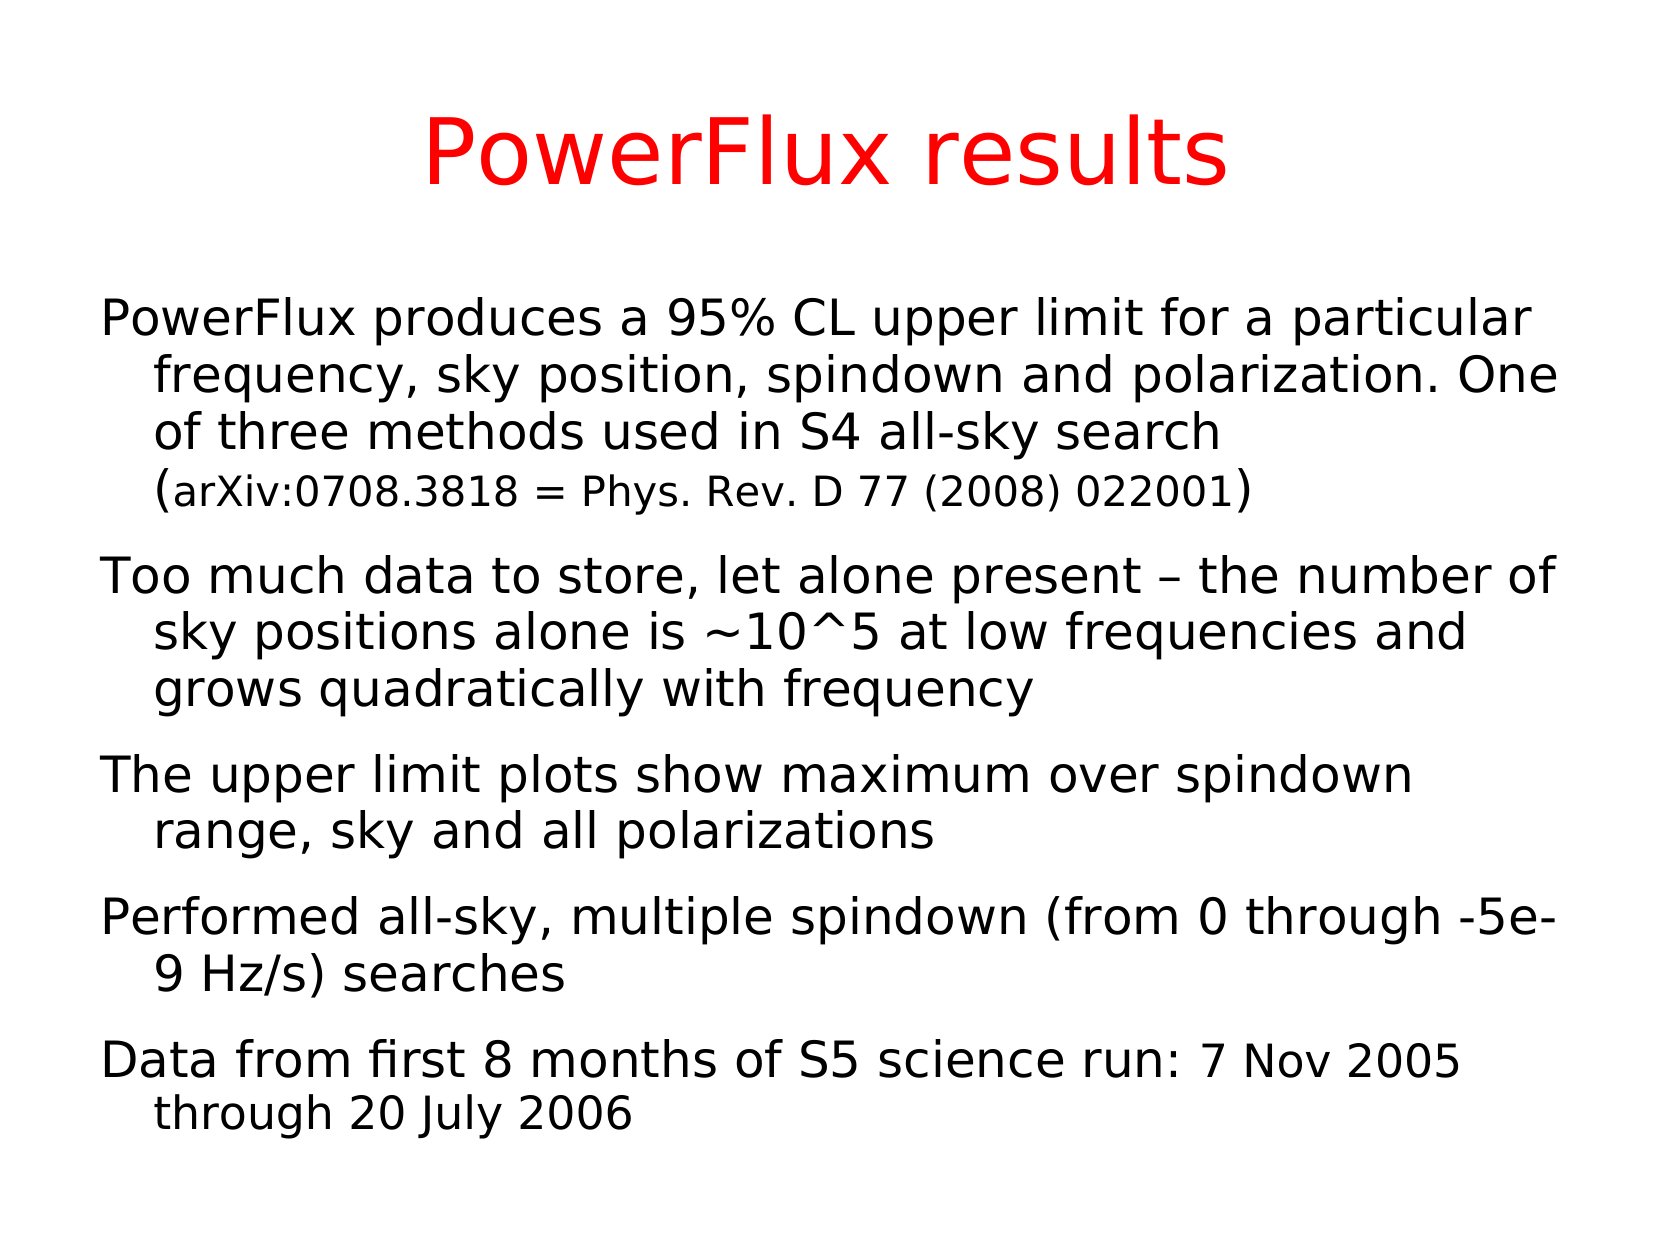

# PowerFlux results
PowerFlux produces a 95% CL upper limit for a particular frequency, sky position, spindown and polarization. One of three methods used in S4 all-sky search (arXiv:0708.3818 = Phys. Rev. D 77 (2008) 022001)
Too much data to store, let alone present – the number of sky positions alone is ~10^5 at low frequencies and grows quadratically with frequency
The upper limit plots show maximum over spindown range, sky and all polarizations
Performed all-sky, multiple spindown (from 0 through -5e-9 Hz/s) searches
Data from first 8 months of S5 science run: 7 Nov 2005 through 20 July 2006